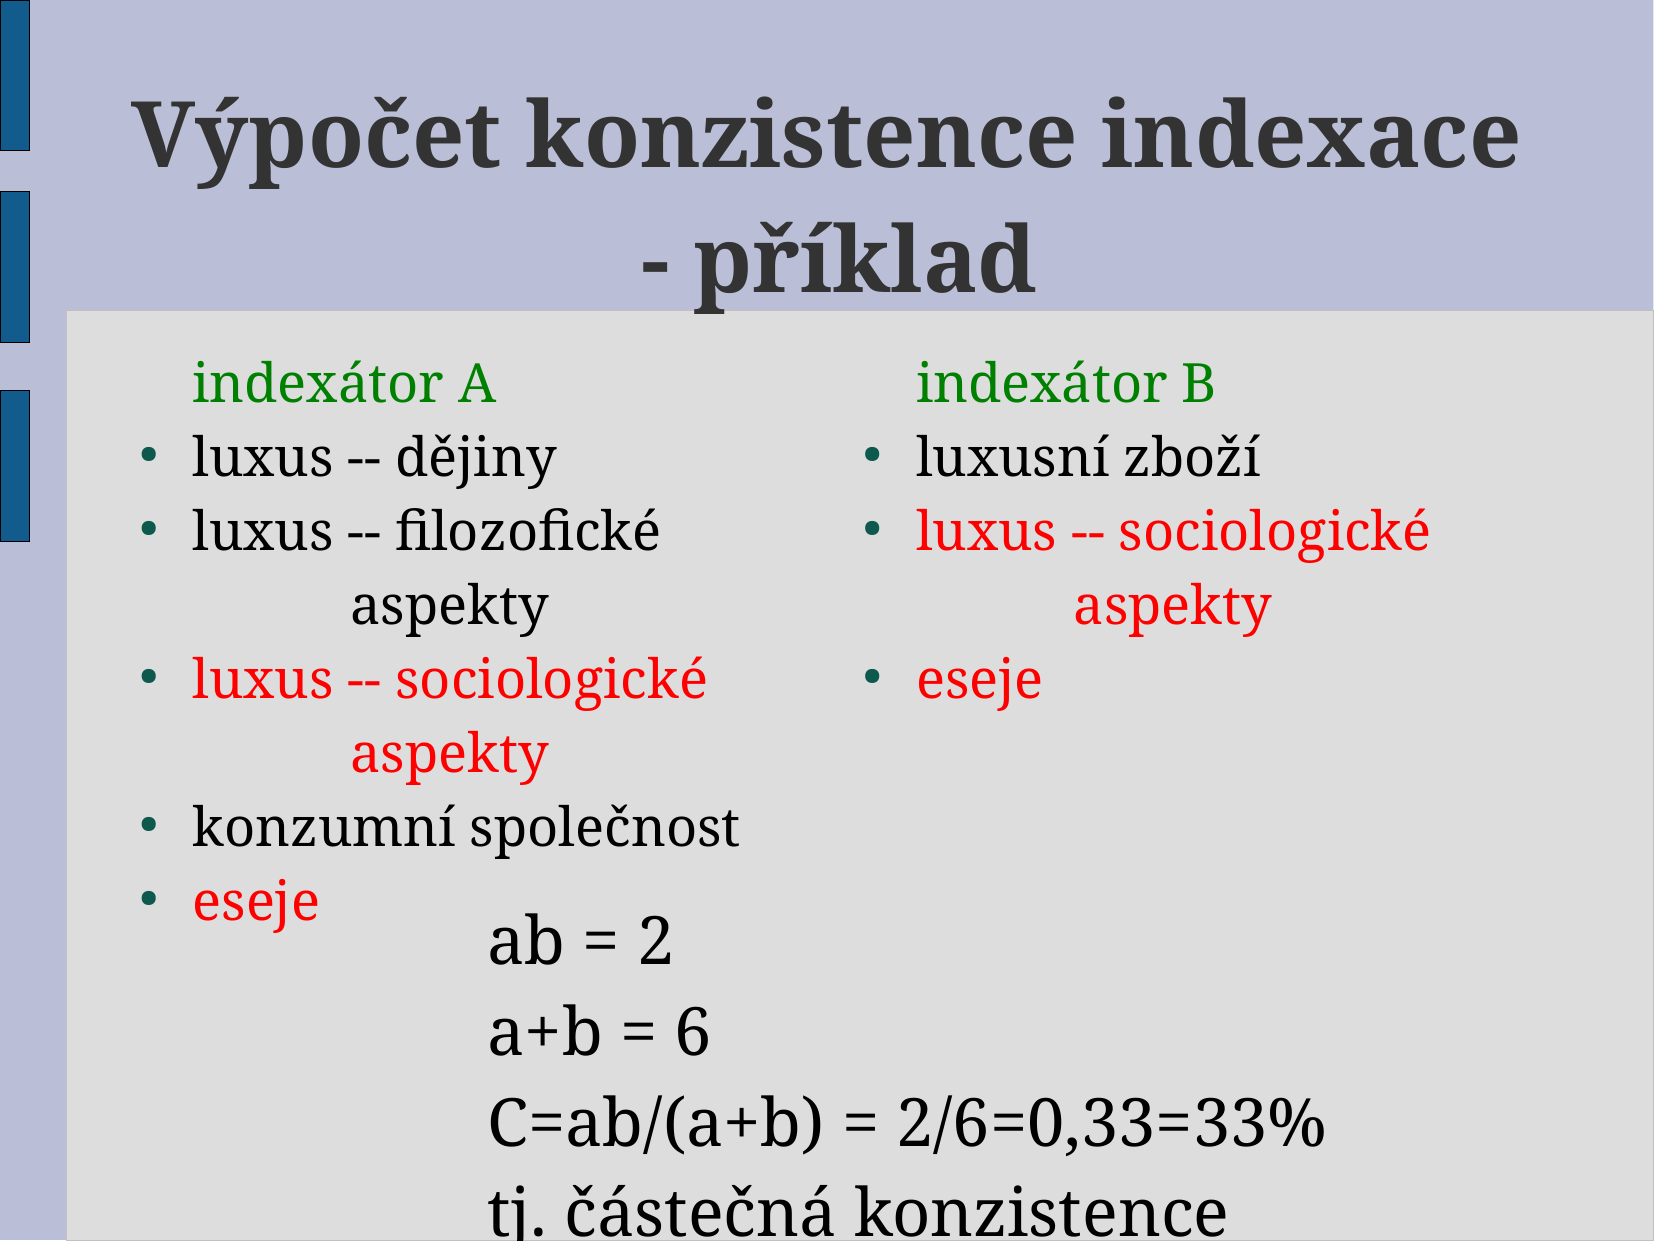

# Výpočet konzistence indexace - příklad
indexátor A
luxus -- dějiny
luxus -- filozofické 			 aspekty
luxus -- sociologické 		 aspekty
konzumní společnost
eseje
indexátor B
luxusní zboží
luxus -- sociologické 		 aspekty
eseje
ab = 2
a+b = 6
C=ab/(a+b) = 2/6=0,33=33%
tj. částečná konzistence